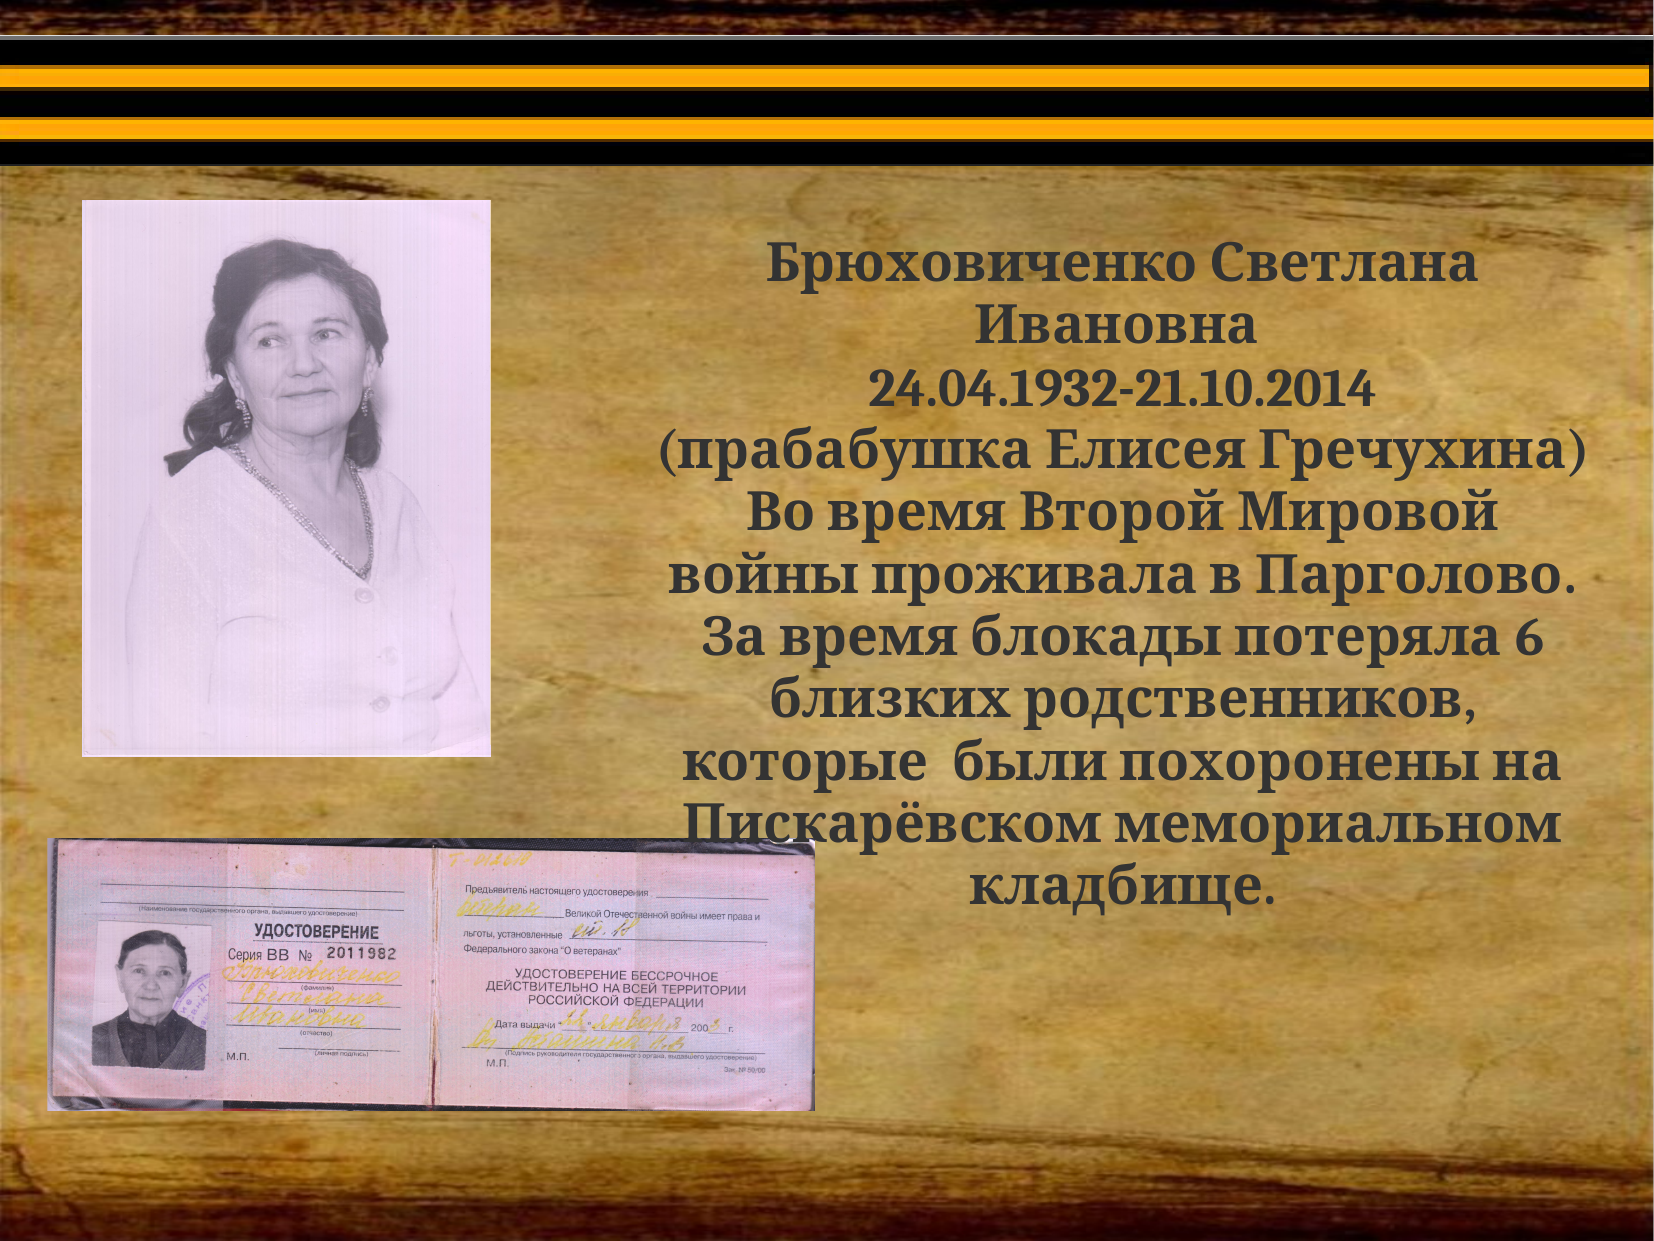

# Брюховиченко Светлана Ивановна 24.04.1932-21.10.2014 (прабабушка Елисея Гречухина) Во время Второй Мировой войны проживала в Парголово. За время блокады потеряла 6 близких родственников, которые были похоронены на Пискарёвском мемориальном кладбище.